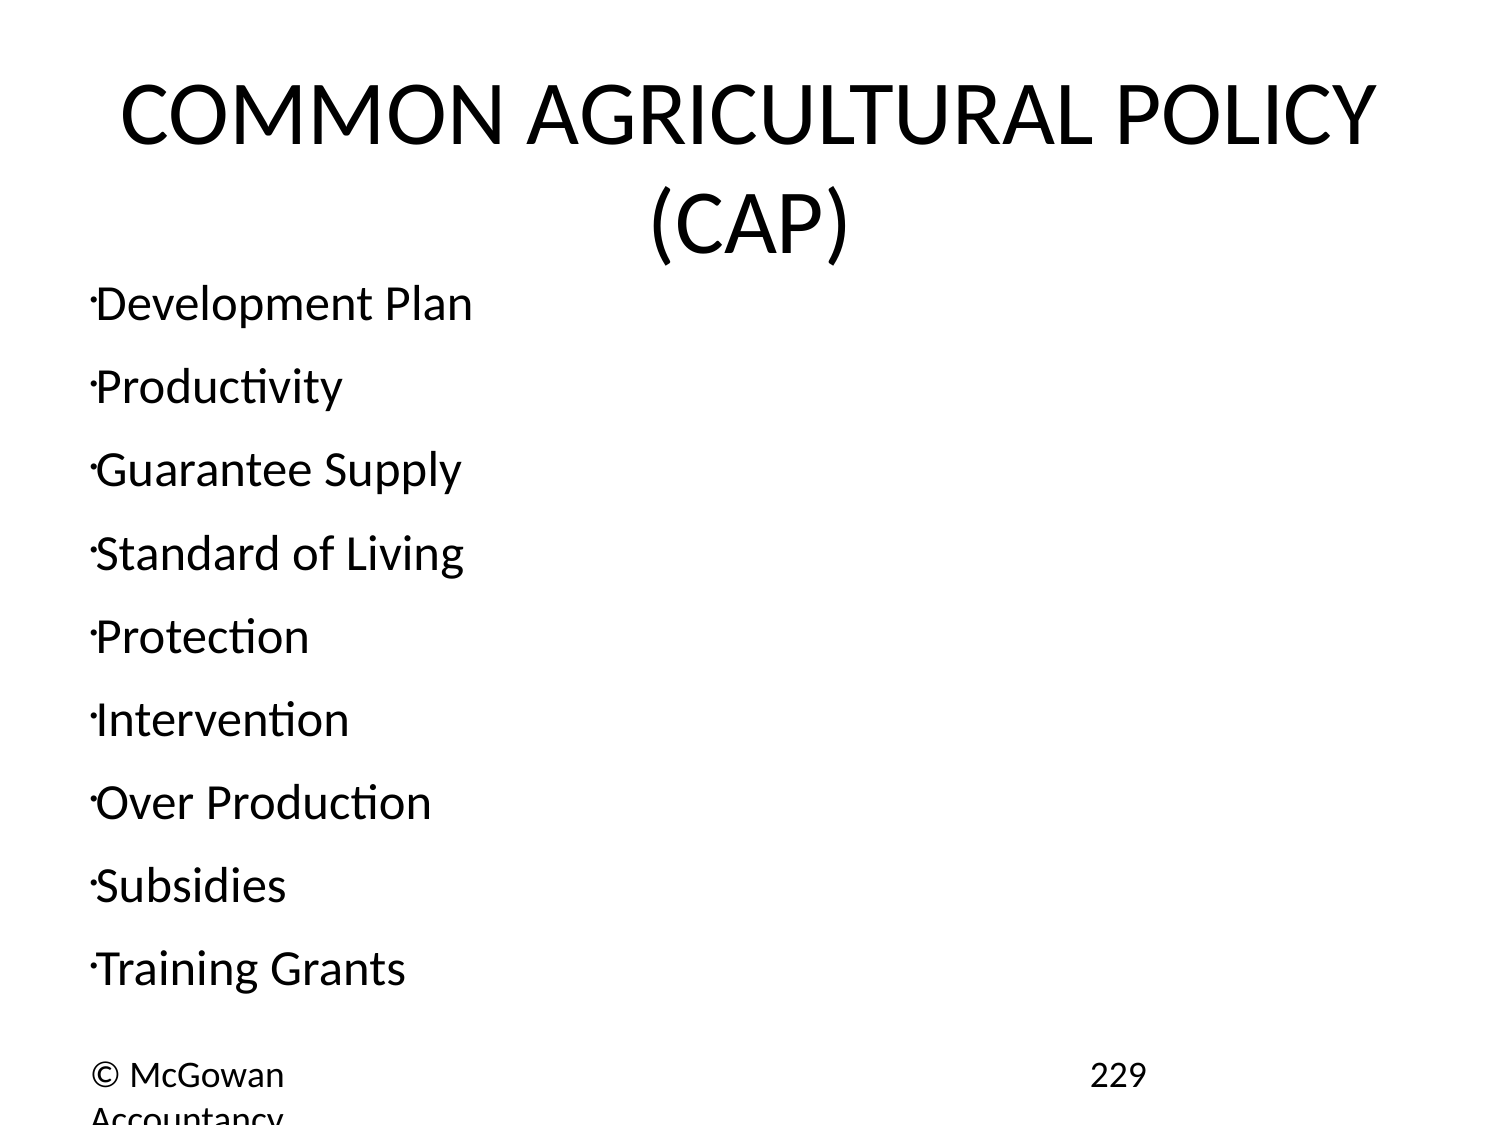

# COMMON AGRICULTURAL POLICY (CAP)
Development Plan
Productivity
Guarantee Supply
Standard of Living
Protection
Intervention
Over Production
Subsidies
Training Grants
© McGowan Accountancy Services
229